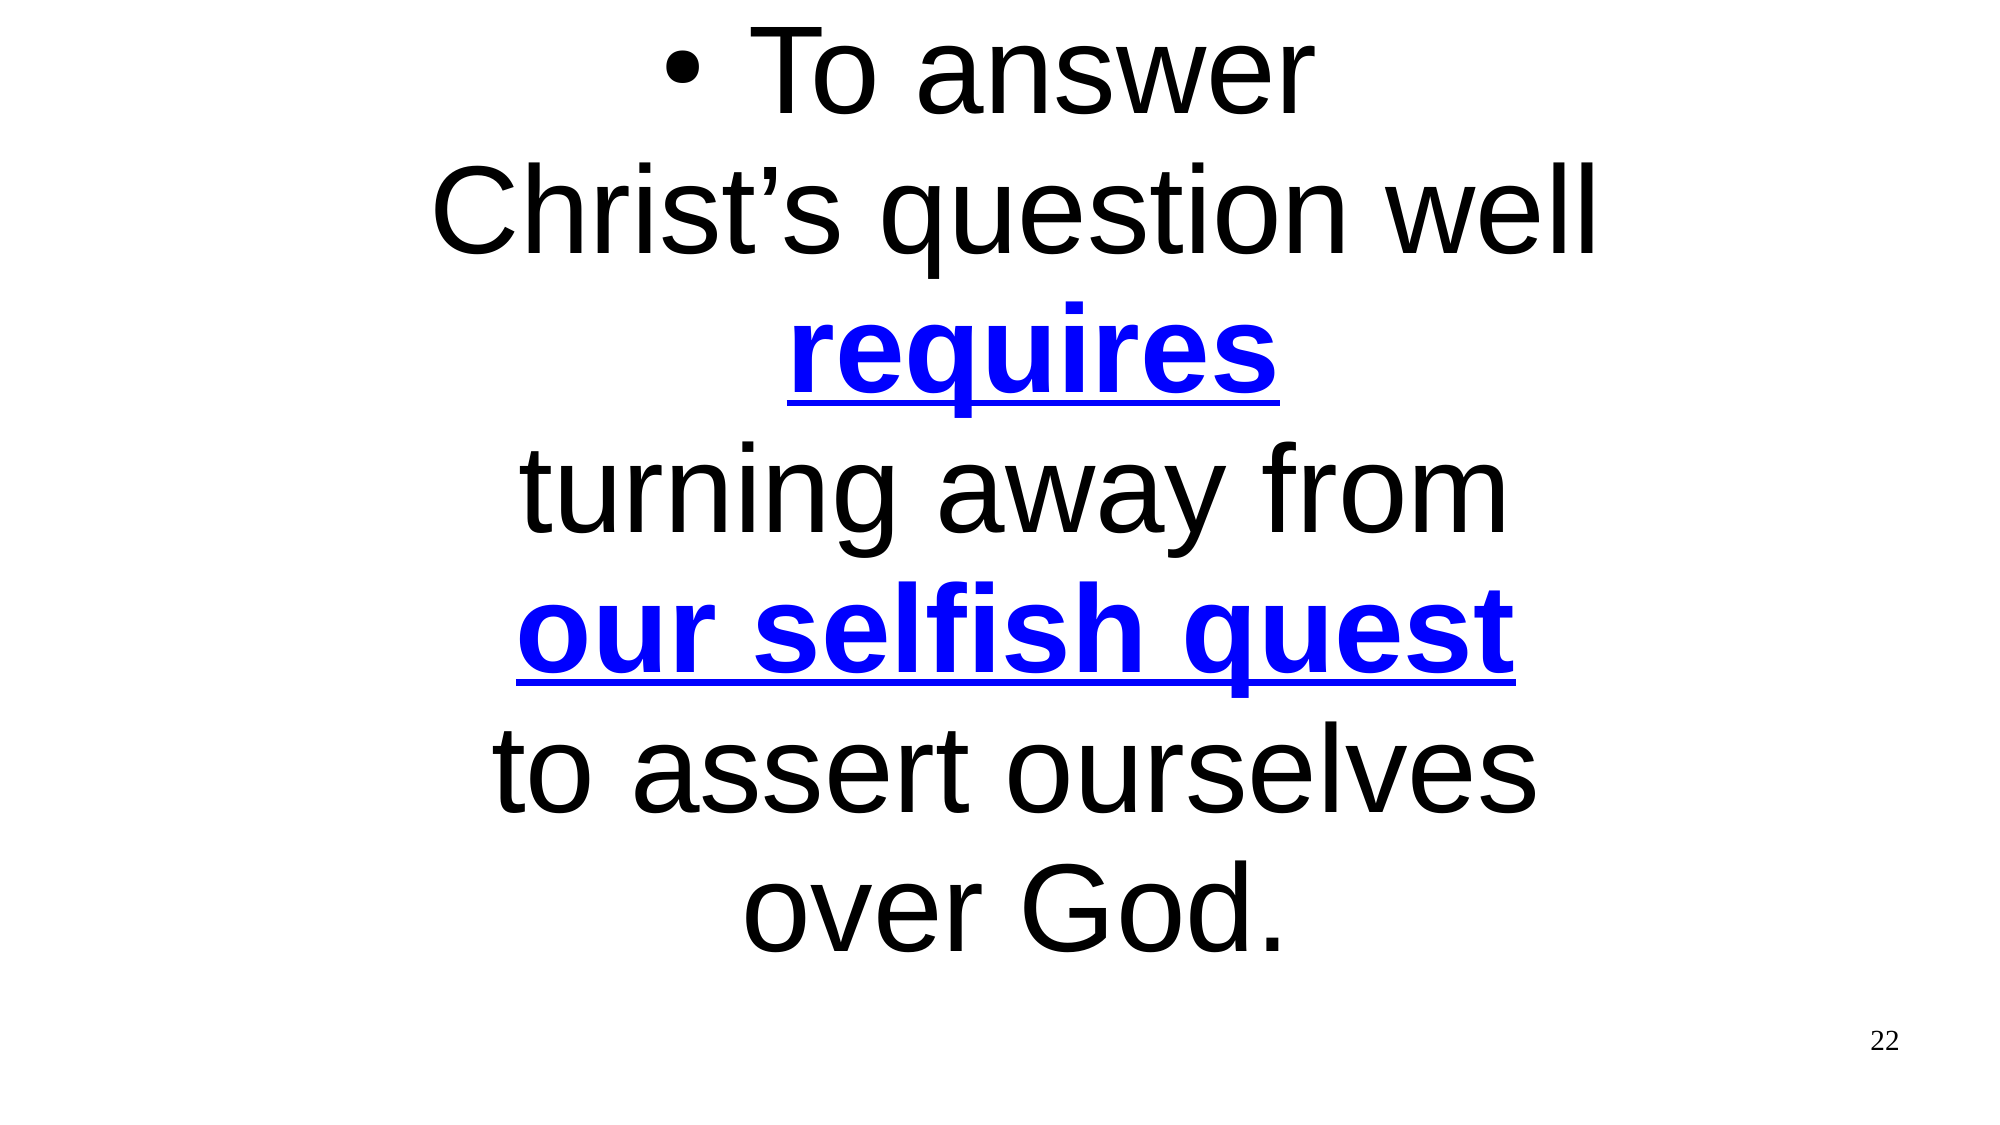

# To answer Christ’s question well requires turning away from our selfish quest to assert ourselves over God.
22